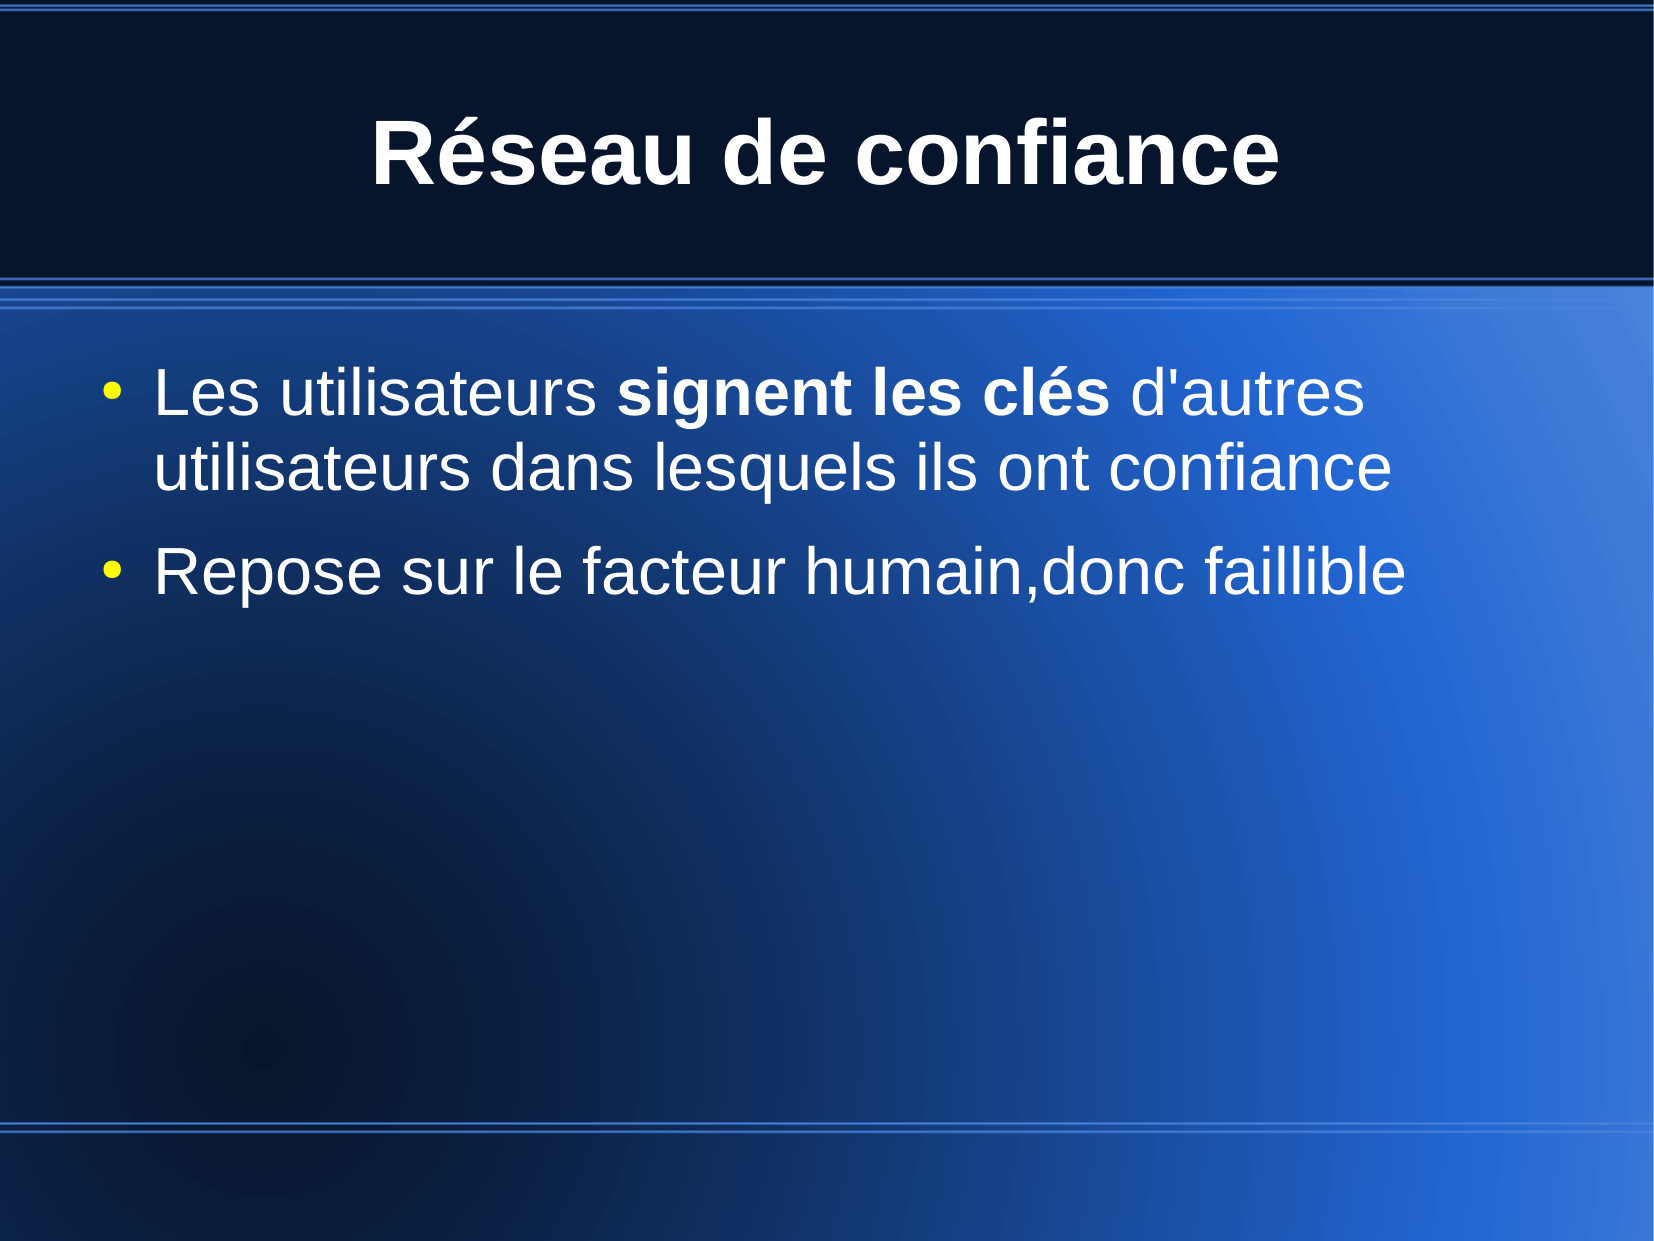

# Réseau de confiance
Les utilisateurs signent les clés d'autres utilisateurs dans lesquels ils ont confiance
Repose sur le facteur humain,donc faillible